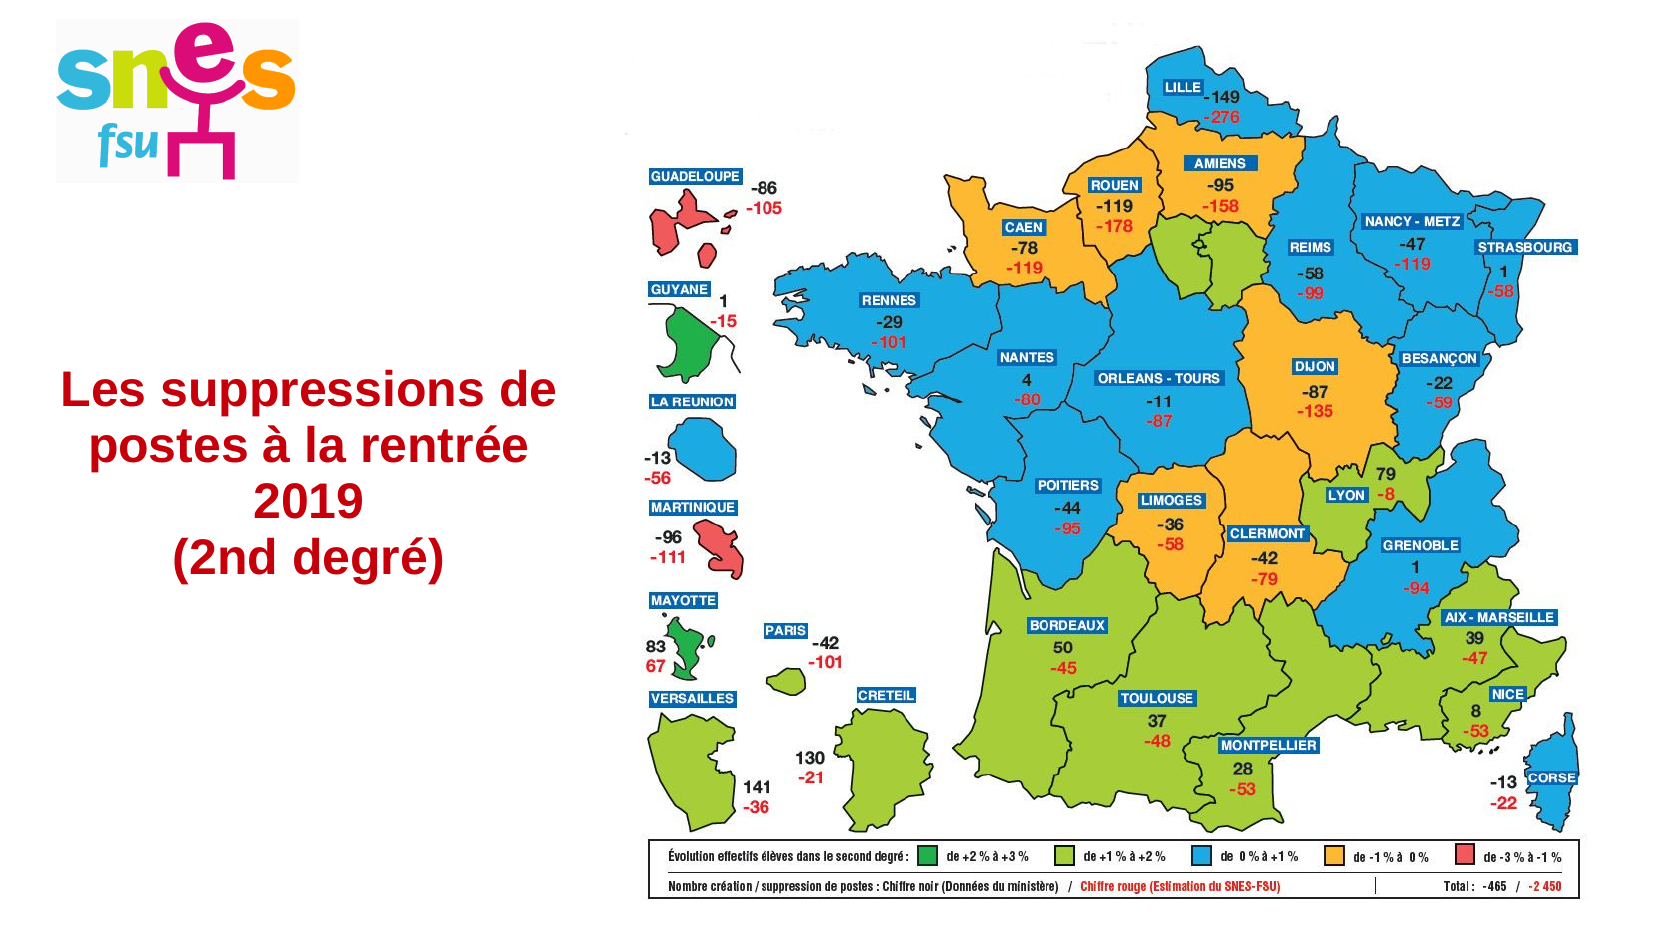

#
Les suppressions de postes à la rentrée 2019
(2nd degré)